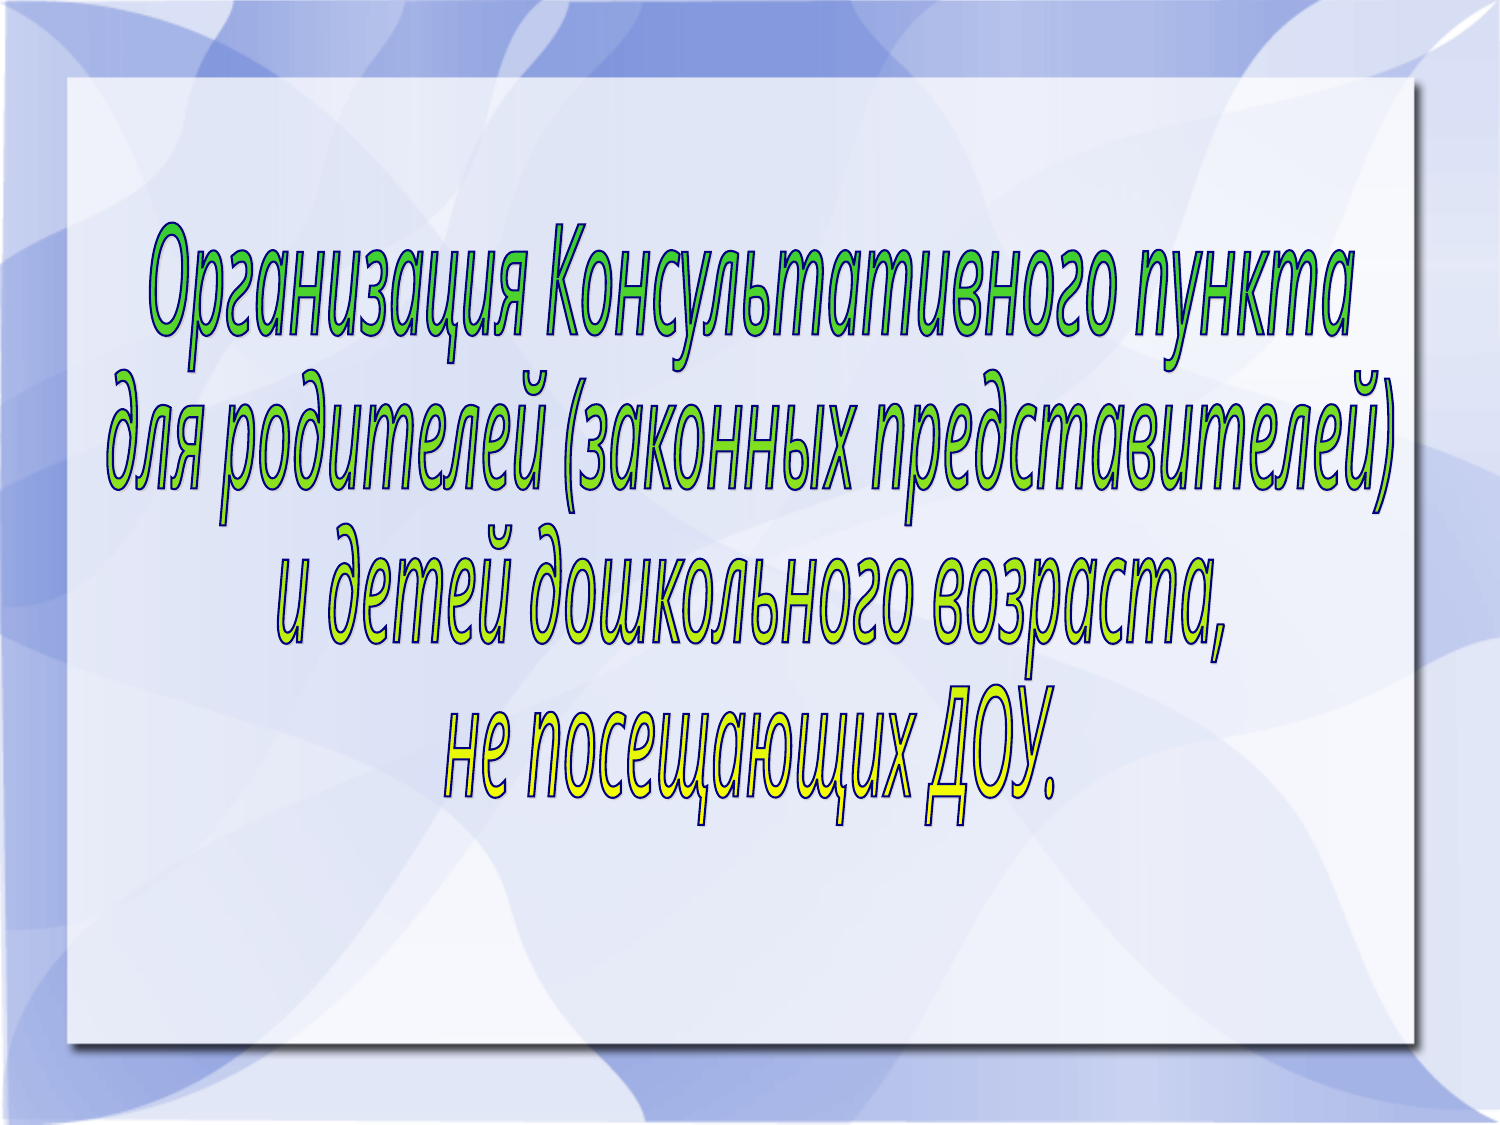

Организация Консультативного пункта
для родителей (законных представителей)
и детей дошкольного возраста,
не посещающих ДОУ.